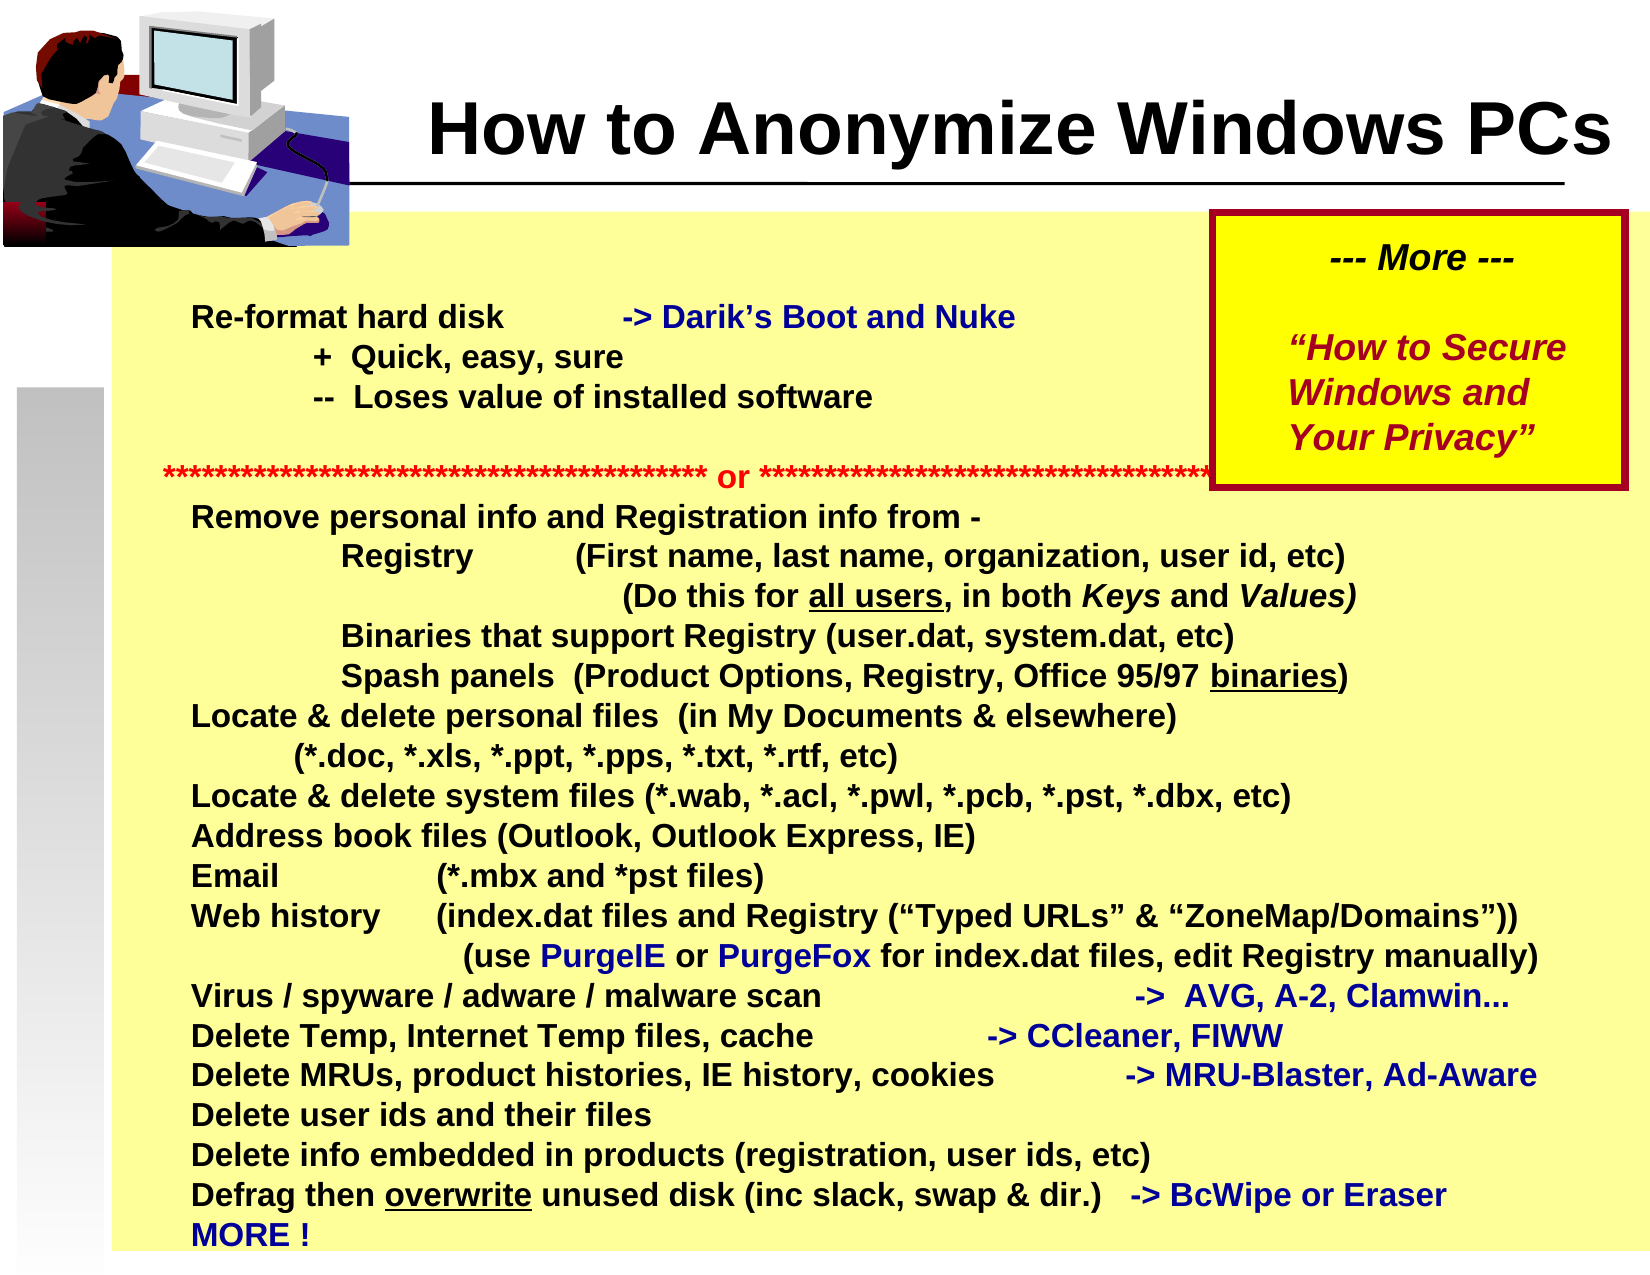

How to Anonymize Windows PCs
 --- More ---
“How to Secure
Windows and
Your Privacy”
 Re-format hard disk 	 -> Darik’s Boot and Nuke
+ Quick, easy, sure
-- Loses value of installed software
****************************************** or *******************************************
 Remove personal info and Registration info from -
 Registry (First name, last name, organization, user id, etc)
	 (Do this for all users, in both Keys and Values)
 Binaries that support Registry (user.dat, system.dat, etc)
 Spash panels (Product Options, Registry, Office 95/97 binaries)
 Locate & delete personal files (in My Documents & elsewhere)
 (*.doc, *.xls, *.ppt, *.pps, *.txt, *.rtf, etc)
 Locate & delete system files (*.wab, *.acl, *.pwl, *.pcb, *.pst, *.dbx, etc)
 Address book files (Outlook, Outlook Express, IE)
 Email (*.mbx and *pst files)
 Web history (index.dat files and Registry (“Typed URLs” & “ZoneMap/Domains”))
(use PurgeIE or PurgeFox for index.dat files, edit Registry manually)
 Virus / spyware / adware / malware scan	 -> AVG, A-2, Clamwin...
 Delete Temp, Internet Temp files, cache 	 -> CCleaner, FIWW
 Delete MRUs, product histories, IE history, cookies -> MRU-Blaster, Ad-Aware
 Delete user ids and their files
 Delete info embedded in products (registration, user ids, etc)
 Defrag then overwrite unused disk (inc slack, swap & dir.) -> BcWipe or Eraser
 MORE !